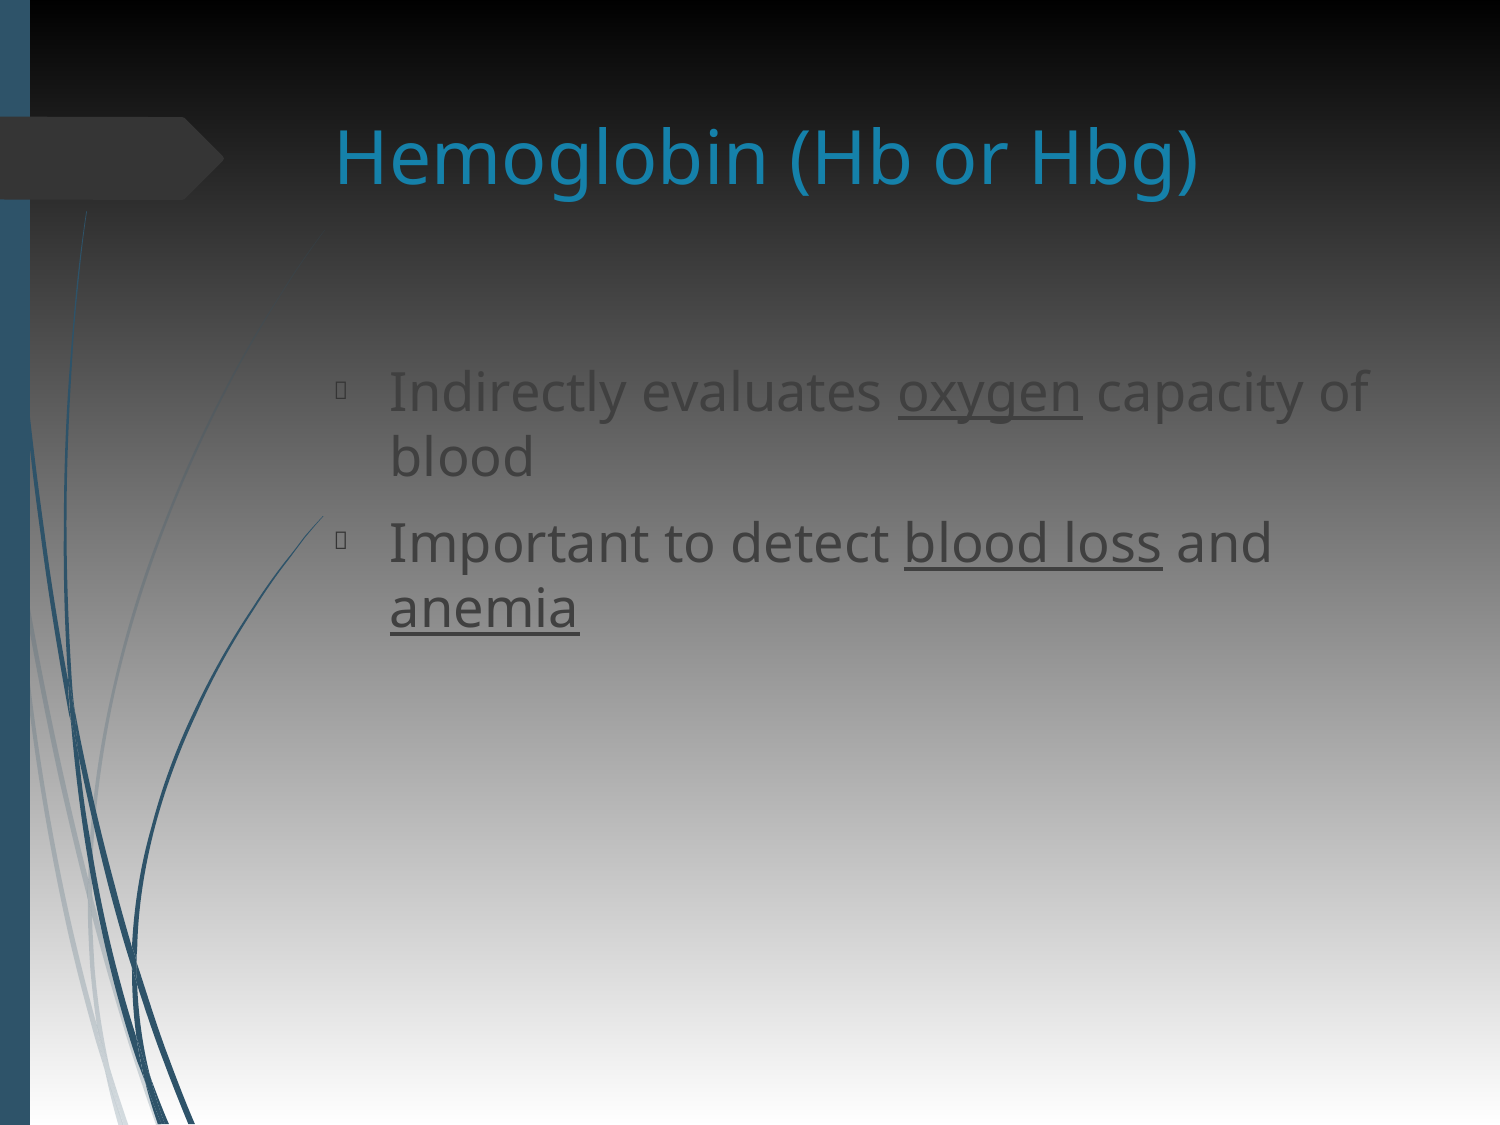

# Hemoglobin (Hb or Hbg)
Indirectly evaluates oxygen capacity of blood
Important to detect blood loss and anemia